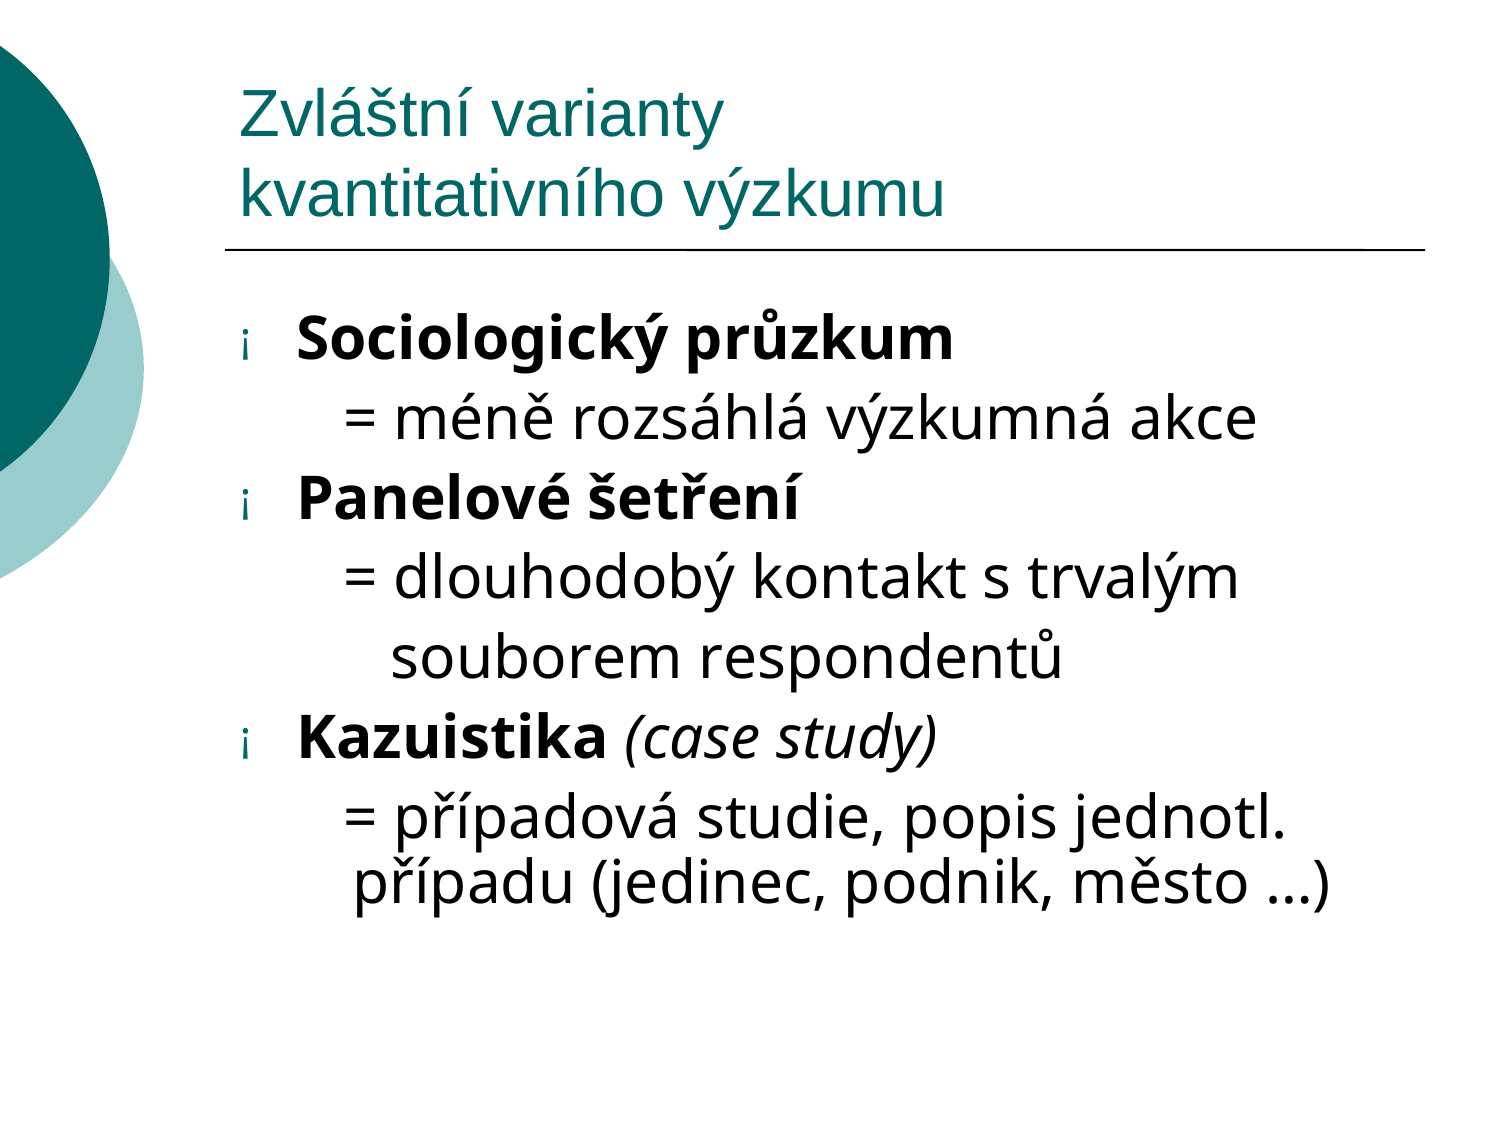

# Zvláštní varianty kvantitativního výzkumu
Sociologický průzkum
 = méně rozsáhlá výzkumná akce
Panelové šetření
 = dlouhodobý kontakt s trvalým
 souborem respondentů
Kazuistika (case study)
 = případová studie, popis jednotl. případu (jedinec, podnik, město …)